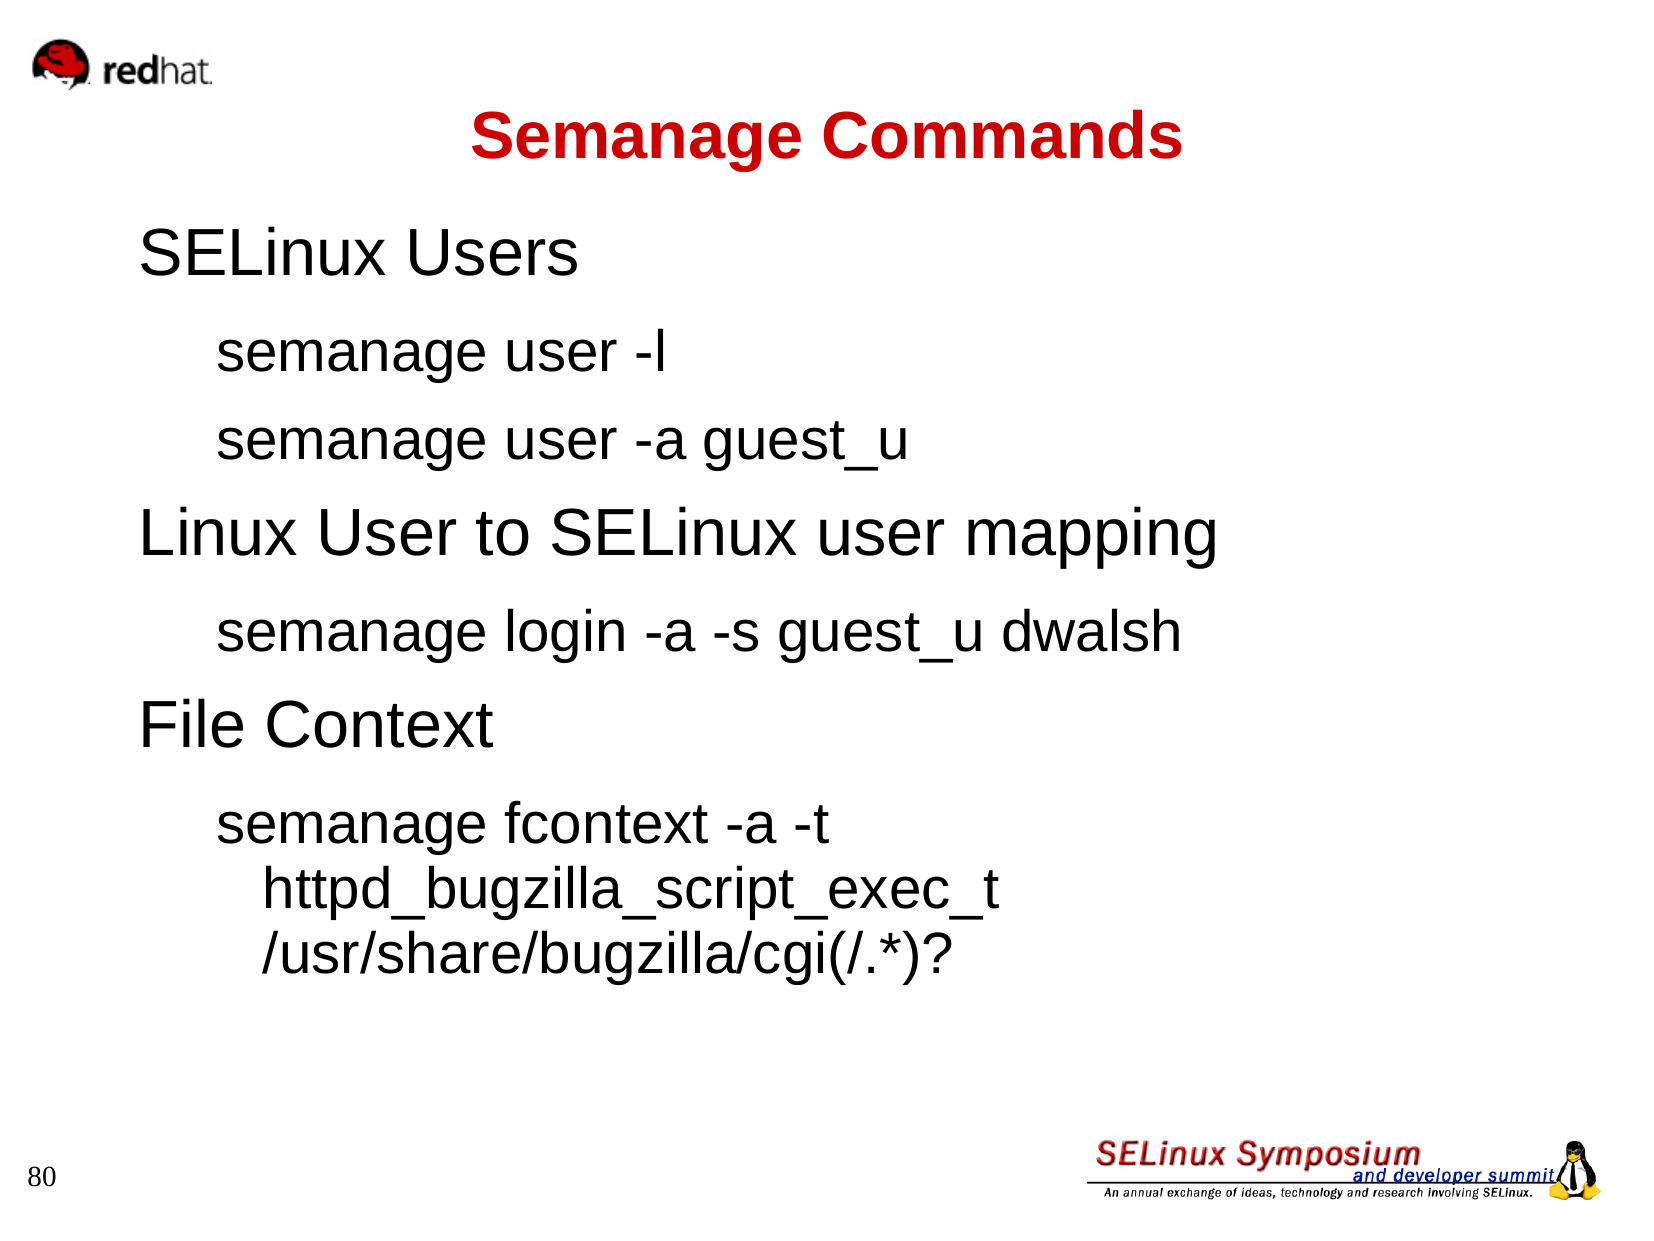

# Semanage Commands
SELinux Users
semanage user -l
semanage user -a guest_u
Linux User to SELinux user mapping
semanage login -a -s guest_u dwalsh
File Context
semanage fcontext -a -t httpd_bugzilla_script_exec_t /usr/share/bugzilla/cgi(/.*)?